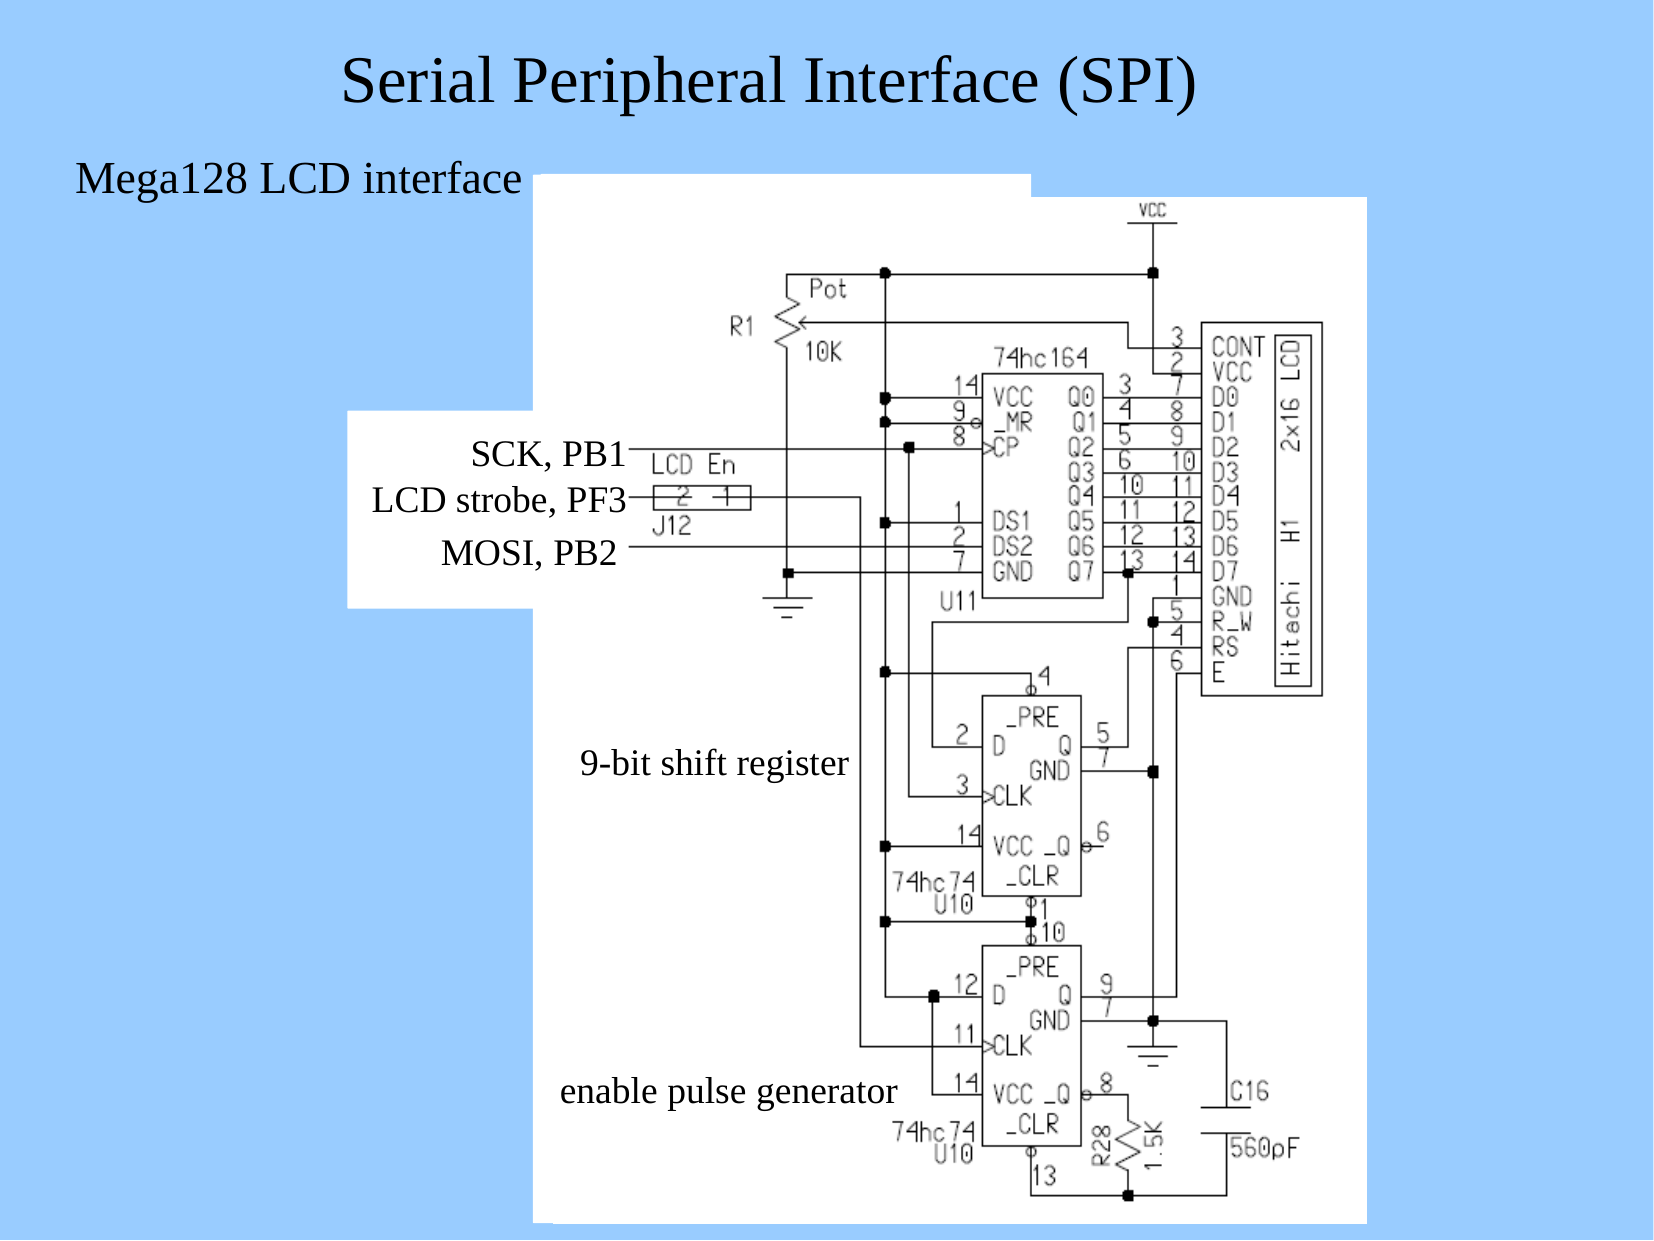

Serial Peripheral Interface (SPI)
Mega128 LCD interface
SCK, PB1
LCD strobe, PF3
MOSI, PB2
9-bit shift register
enable pulse generator